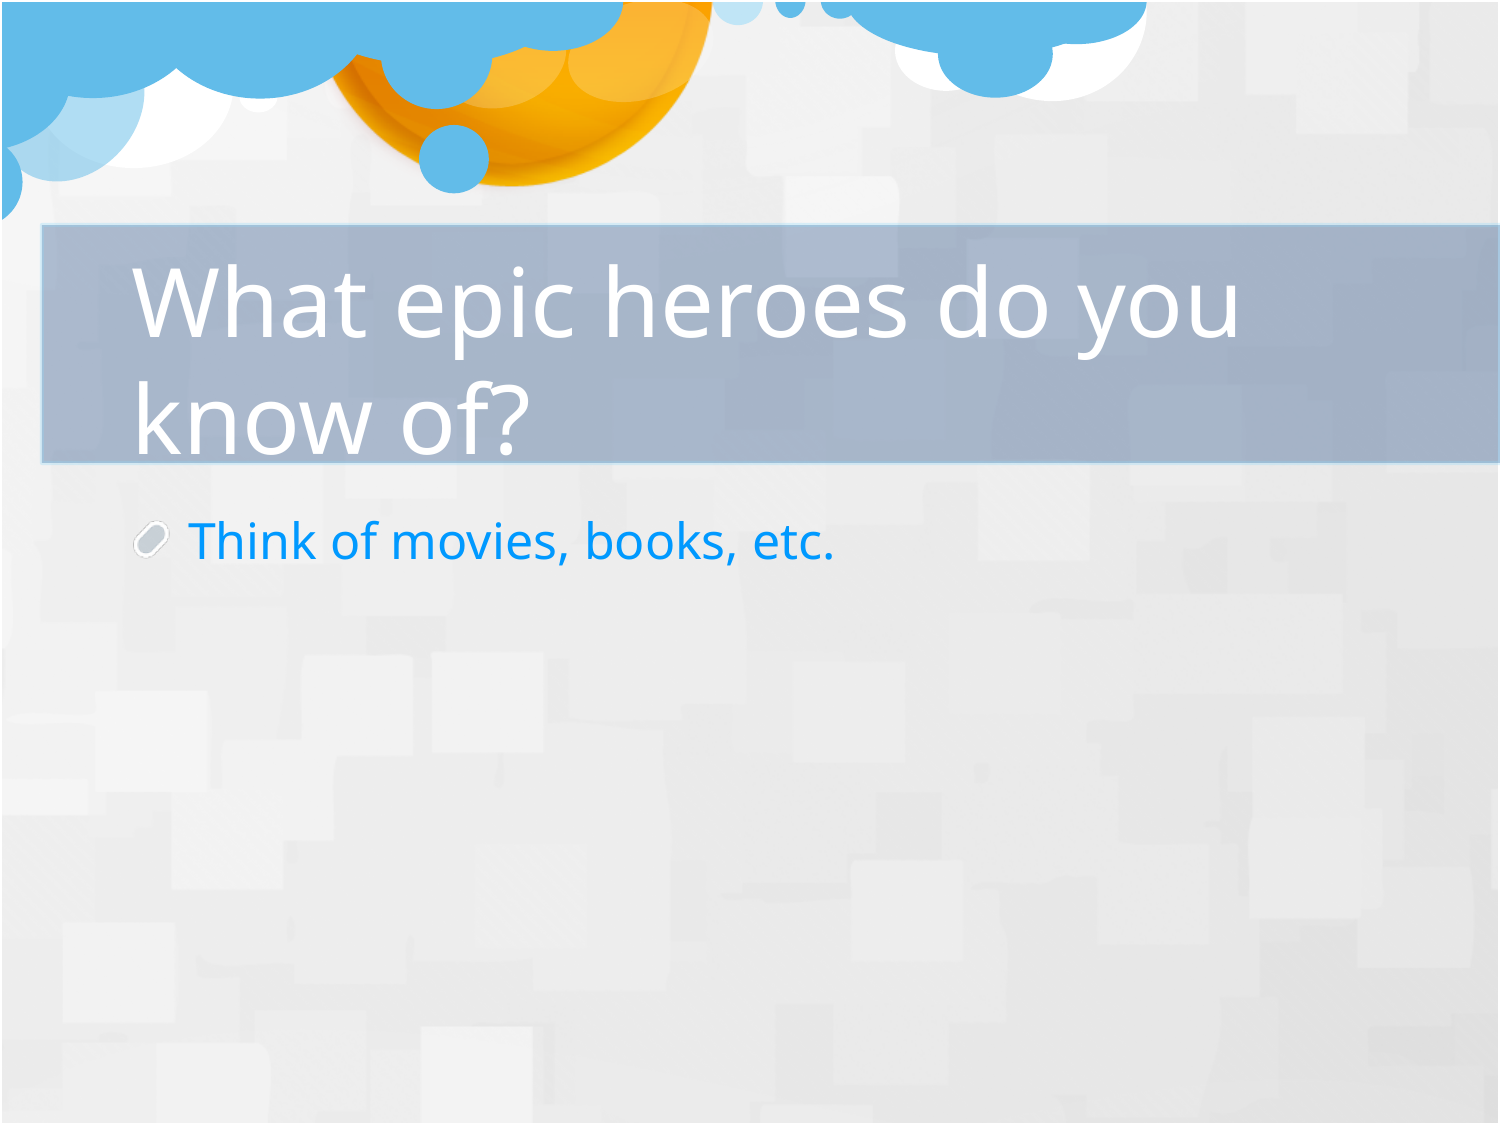

# What epic heroes do you know of?
Think of movies, books, etc.